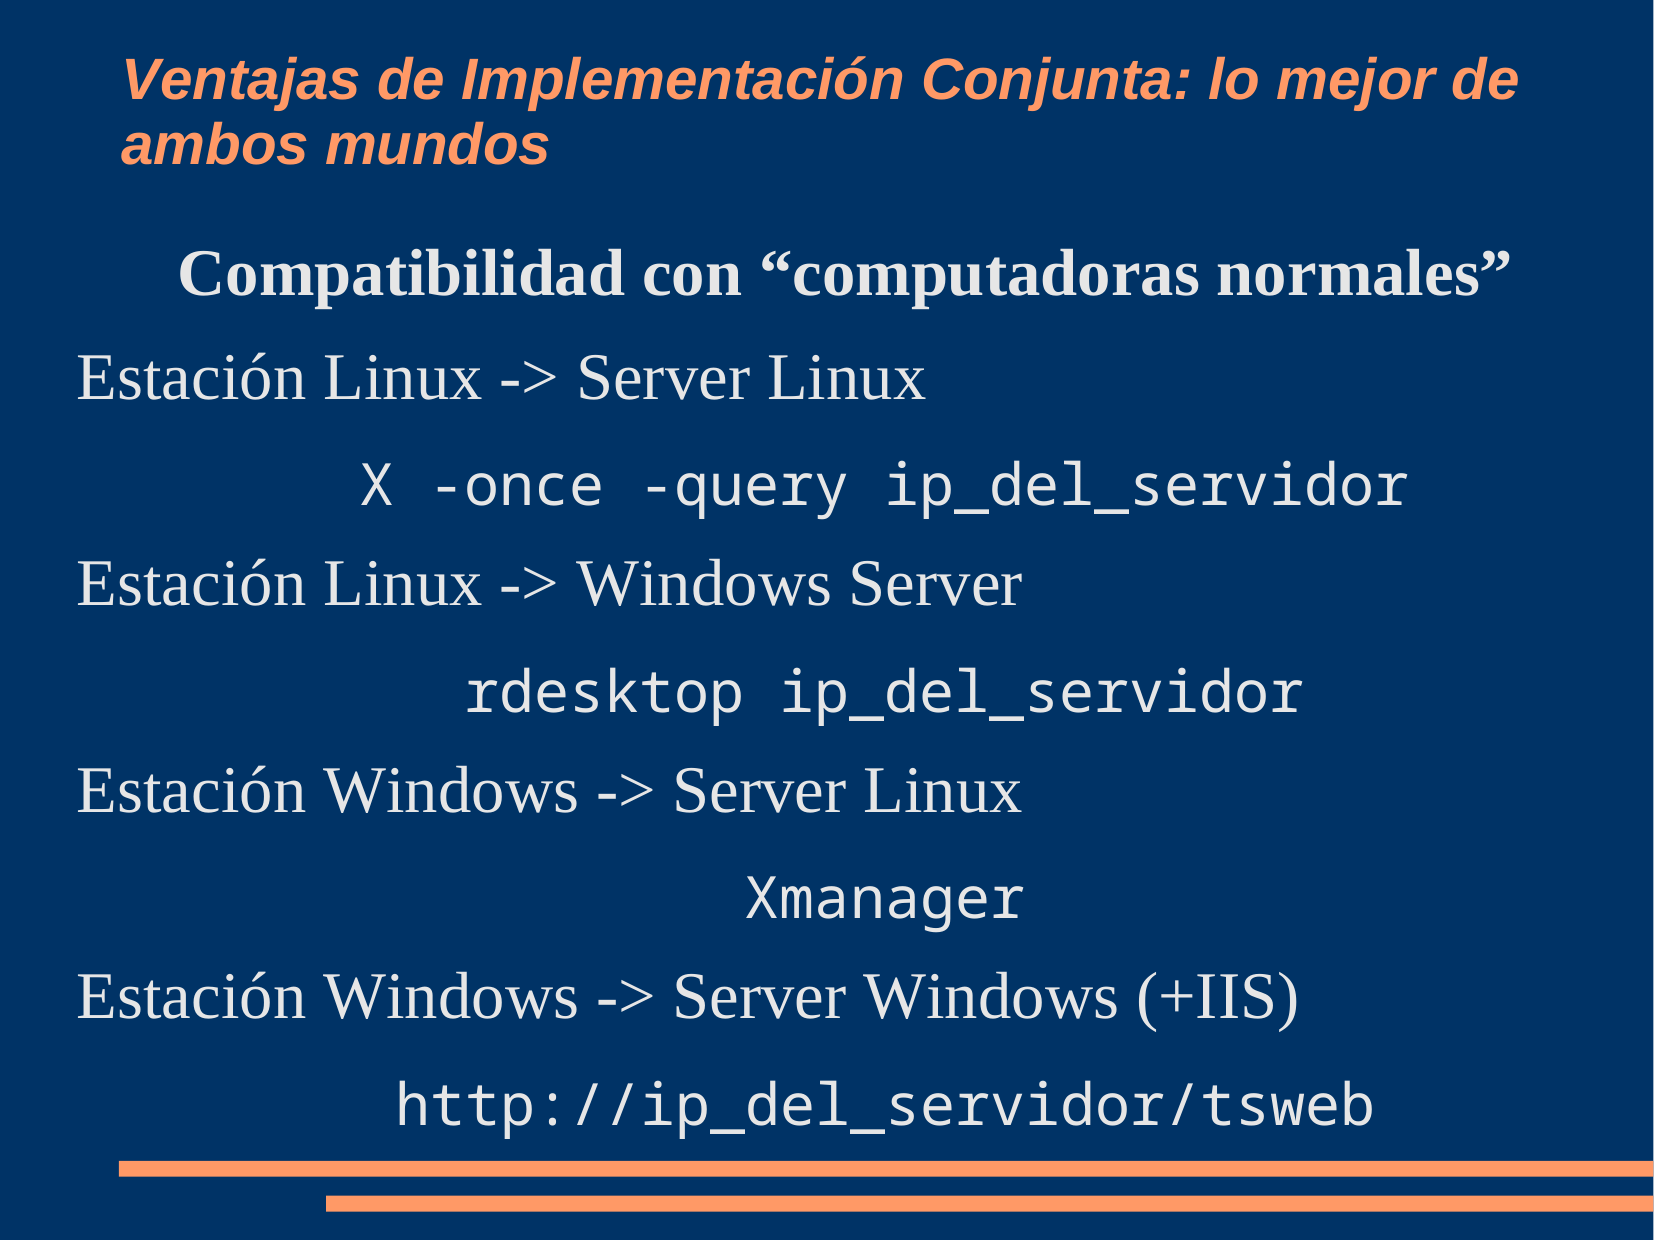

# Ventajas de Implementación Conjunta: lo mejor de ambos mundos
Compatibilidad con “computadoras normales”
Estación Linux -> Server Linux
X -once -query ip_del_servidor
Estación Linux -> Windows Server
rdesktop ip_del_servidor
Estación Windows -> Server Linux
Xmanager
Estación Windows -> Server Windows (+IIS)
http://ip_del_servidor/tsweb